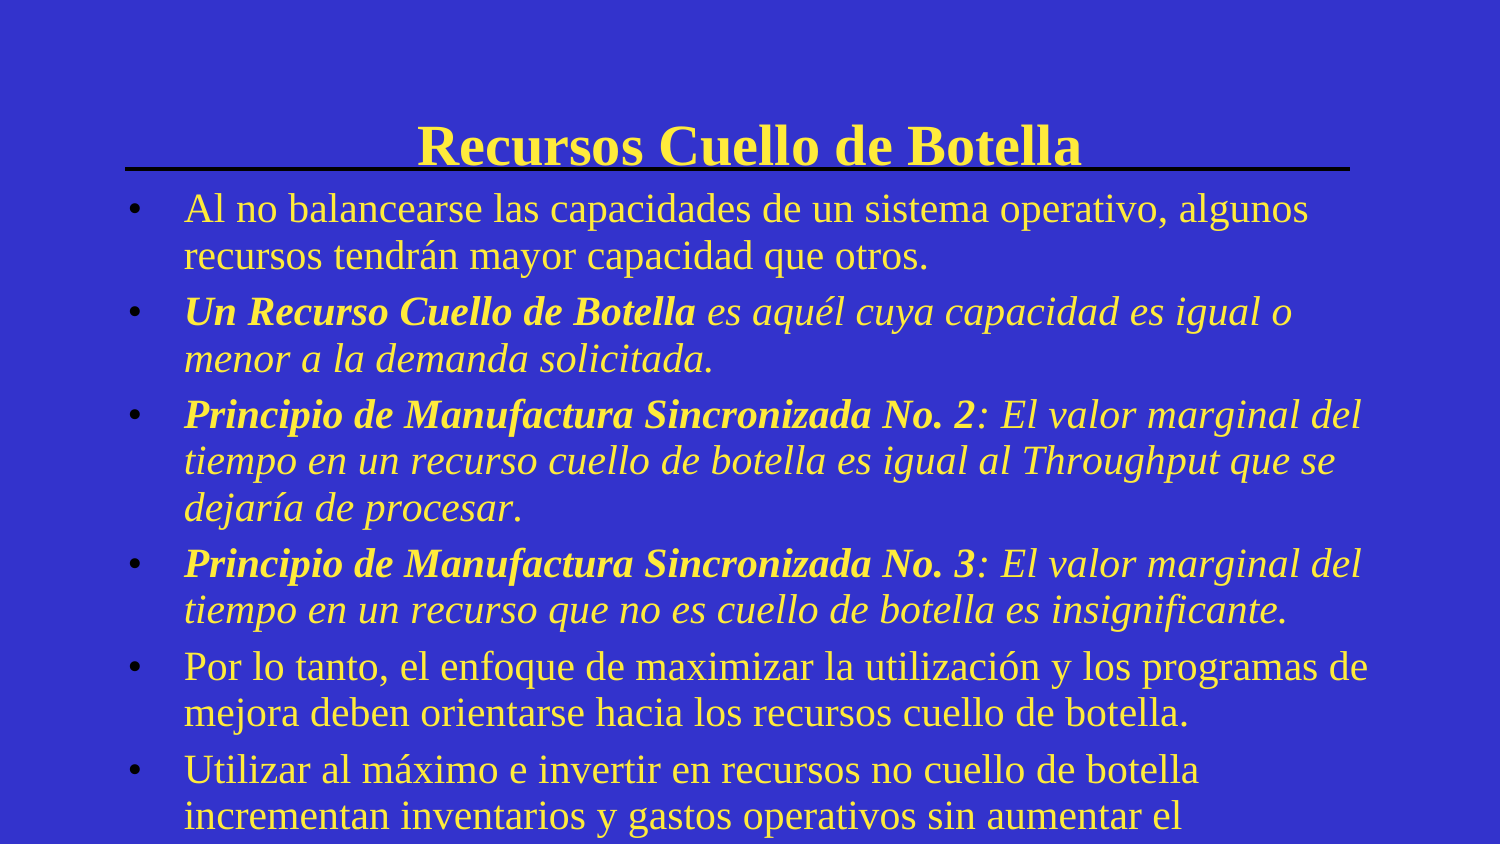

# Recursos Cuello de Botella
Al no balancearse las capacidades de un sistema operativo, algunos recursos tendrán mayor capacidad que otros.
Un Recurso Cuello de Botella es aquél cuya capacidad es igual o menor a la demanda solicitada.
Principio de Manufactura Sincronizada No. 2: El valor marginal del tiempo en un recurso cuello de botella es igual al Throughput que se dejaría de procesar.
Principio de Manufactura Sincronizada No. 3: El valor marginal del tiempo en un recurso que no es cuello de botella es insignificante.
Por lo tanto, el enfoque de maximizar la utilización y los programas de mejora deben orientarse hacia los recursos cuello de botella.
Utilizar al máximo e invertir en recursos no cuello de botella incrementan inventarios y gastos operativos sin aumentar el Throughput.